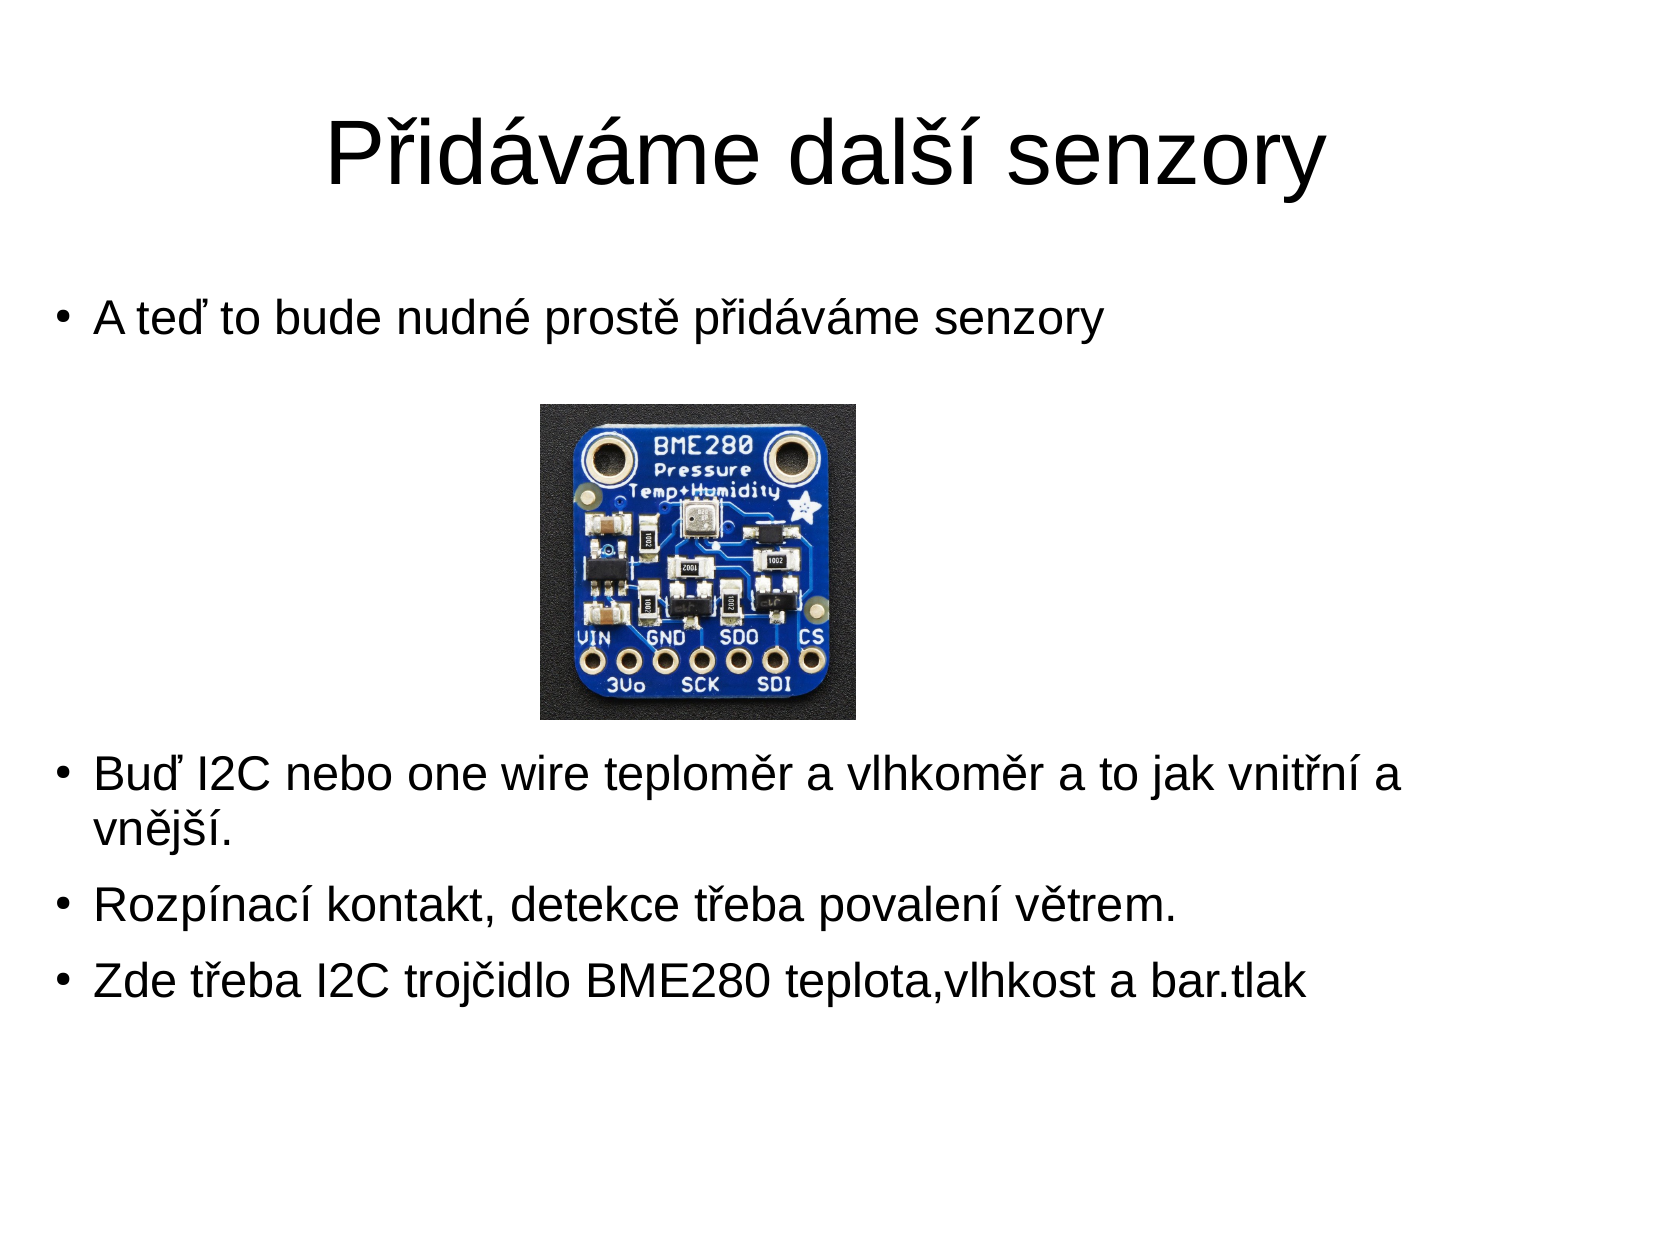

# Přidáváme další senzory
A teď to bude nudné prostě přidáváme senzory
Buď I2C nebo one wire teploměr a vlhkoměr a to jak vnitřní a vnější.
Rozpínací kontakt, detekce třeba povalení větrem.
Zde třeba I2C trojčidlo BME280 teplota,vlhkost a bar.tlak